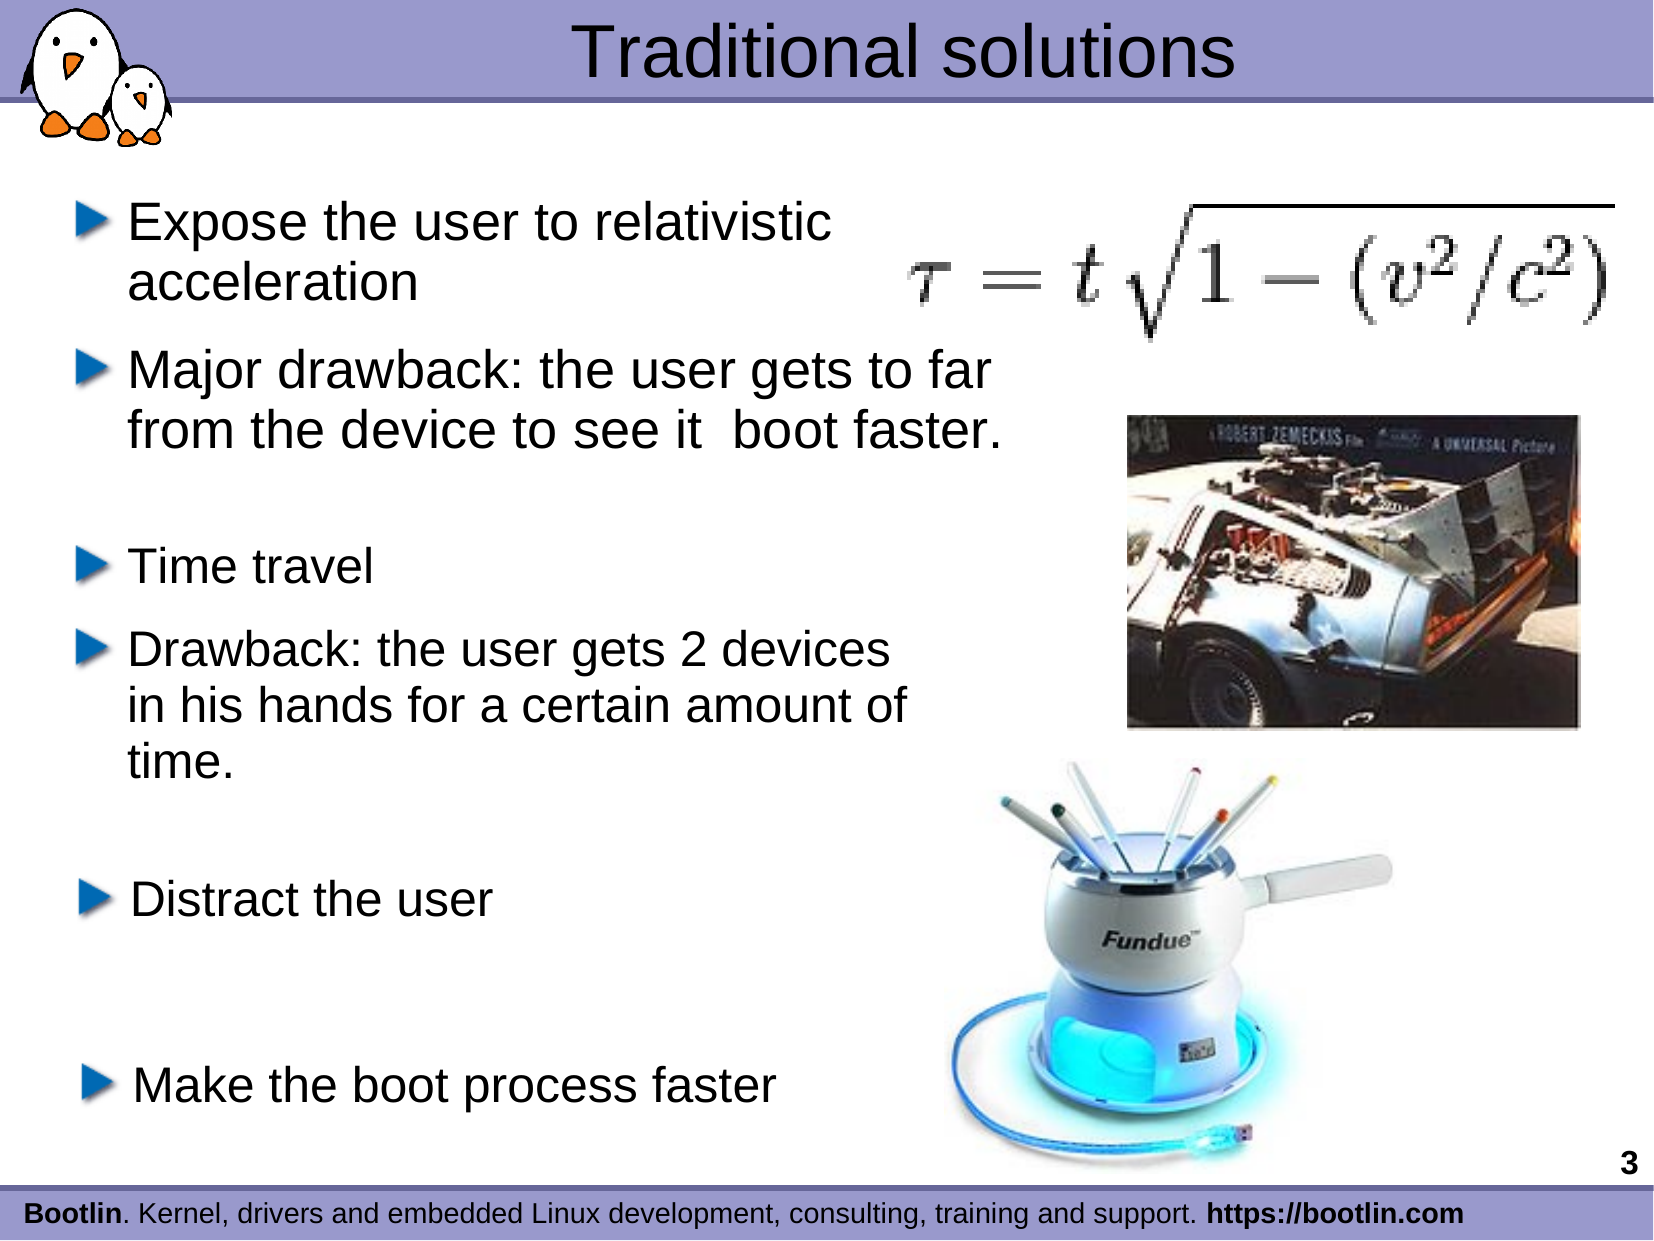

# Traditional solutions
Expose the user to relativistic acceleration
Major drawback: the user gets to far
from the device to see it boot faster.
Time travel
Drawback: the user gets 2 devices
in his hands for a certain amount of
time.
Distract the user
Make the boot process faster